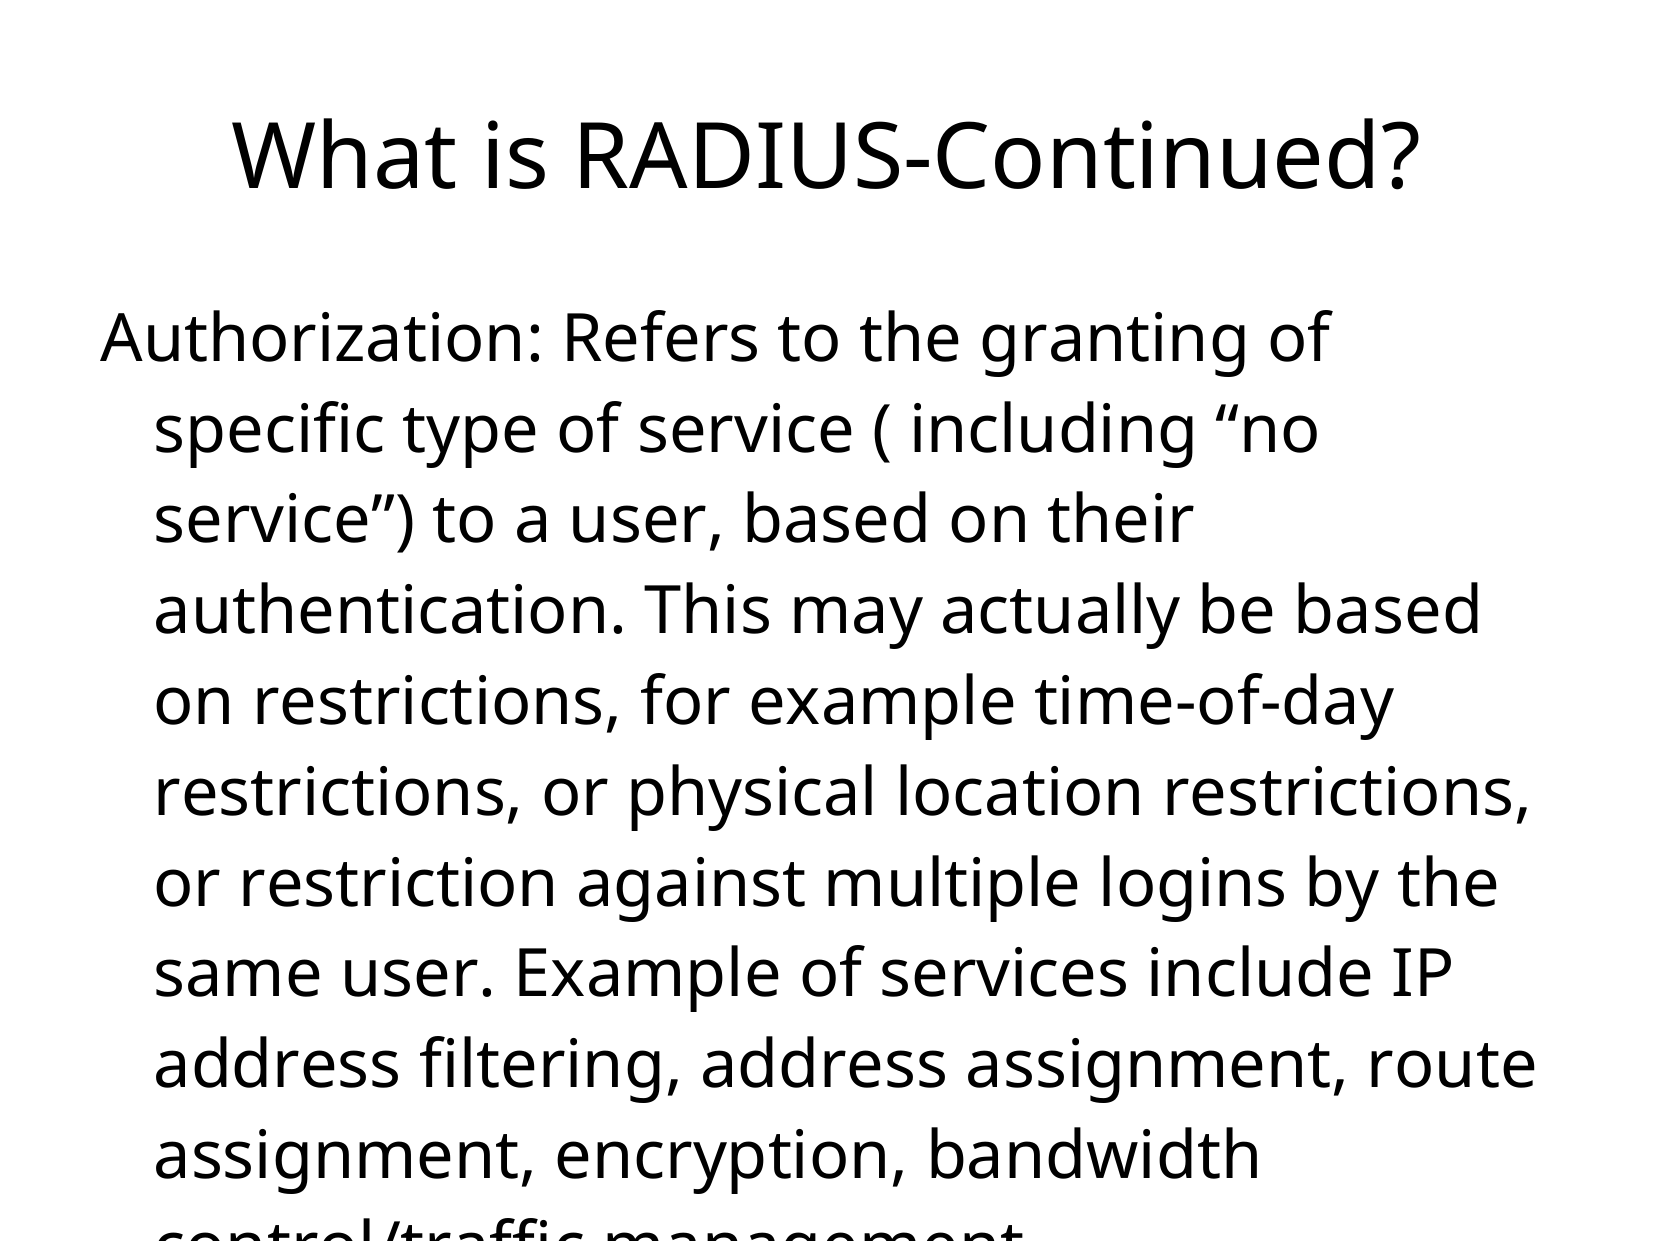

# What is RADIUS-Continued?
Authorization: Refers to the granting of specific type of service ( including “no service”) to a user, based on their authentication. This may actually be based on restrictions, for example time-of-day restrictions, or physical location restrictions, or restriction against multiple logins by the same user. Example of services include IP address filtering, address assignment, route assignment, encryption, bandwidth control/traffic management.